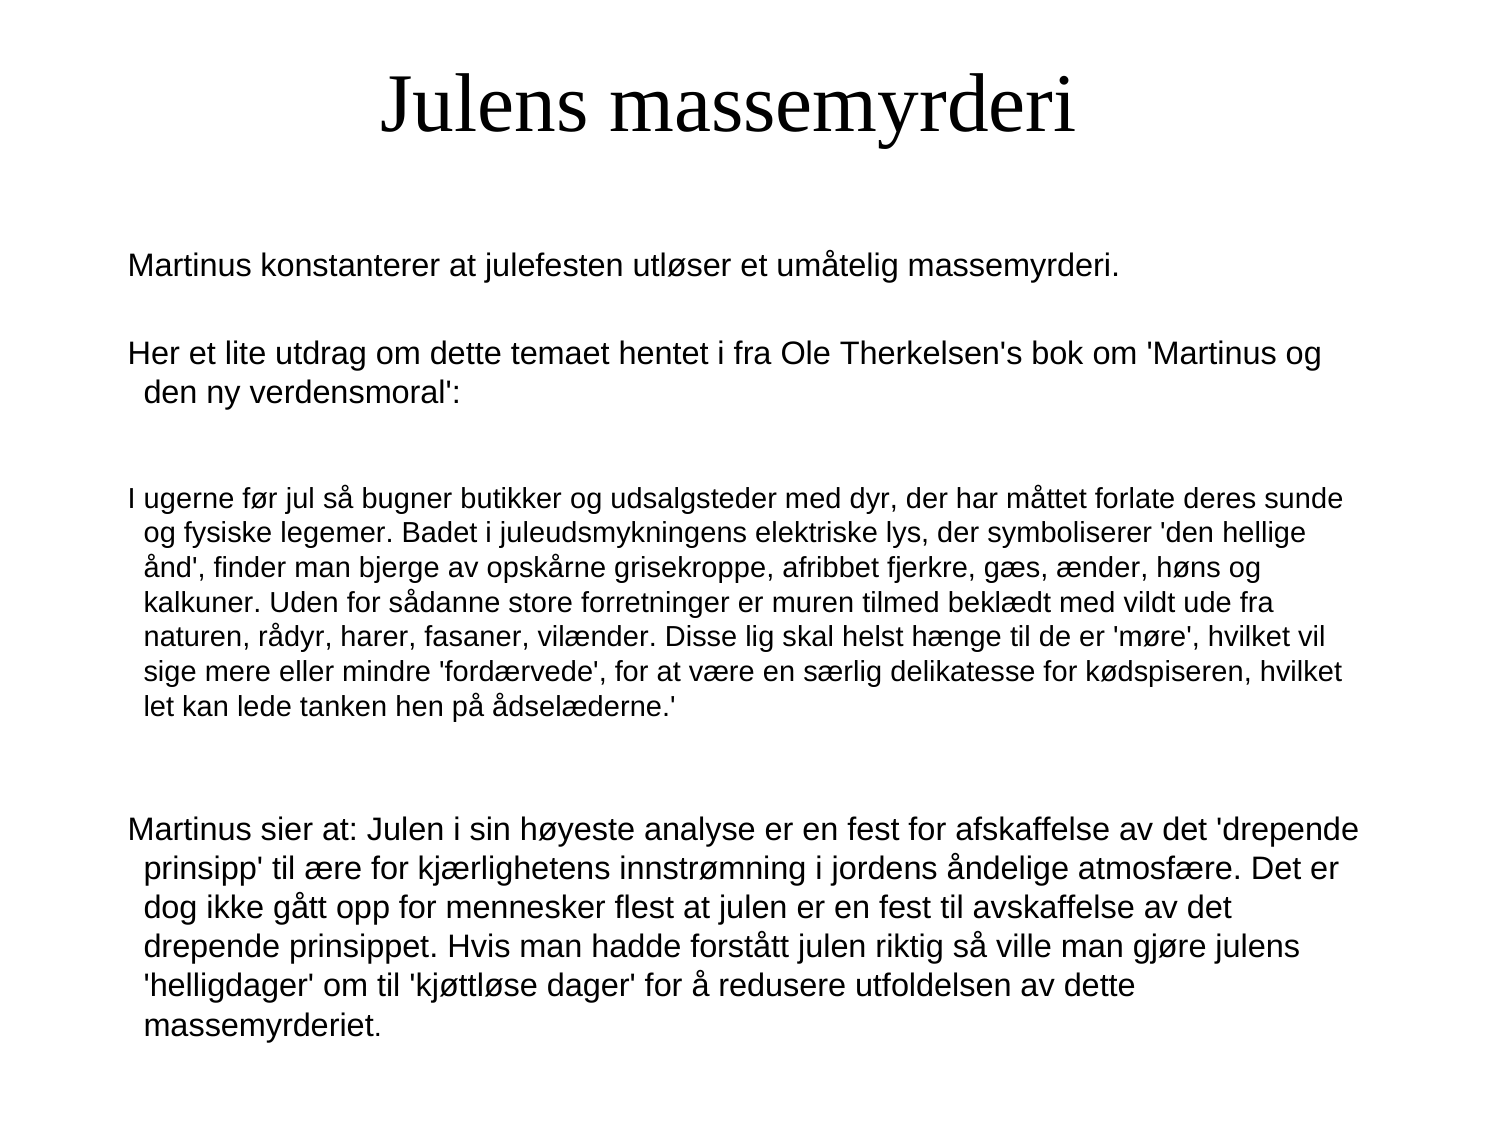

# Julens massemyrderi
Martinus konstanterer at julefesten utløser et umåtelig massemyrderi.
Her et lite utdrag om dette temaet hentet i fra Ole Therkelsen's bok om 'Martinus og den ny verdensmoral':
I ugerne før jul så bugner butikker og udsalgsteder med dyr, der har måttet forlate deres sunde og fysiske legemer. Badet i juleudsmykningens elektriske lys, der symboliserer 'den hellige ånd', finder man bjerge av opskårne grisekroppe, afribbet fjerkre, gæs, ænder, høns og kalkuner. Uden for sådanne store forretninger er muren tilmed beklædt med vildt ude fra naturen, rådyr, harer, fasaner, vilænder. Disse lig skal helst hænge til de er 'møre', hvilket vil sige mere eller mindre 'fordærvede', for at være en særlig delikatesse for kødspiseren, hvilket let kan lede tanken hen på ådselæderne.'
Martinus sier at: Julen i sin høyeste analyse er en fest for afskaffelse av det 'drepende prinsipp' til ære for kjærlighetens innstrømning i jordens åndelige atmosfære. Det er dog ikke gått opp for mennesker flest at julen er en fest til avskaffelse av det drepende prinsippet. Hvis man hadde forstått julen riktig så ville man gjøre julens 'helligdager' om til 'kjøttløse dager' for å redusere utfoldelsen av dette massemyrderiet.